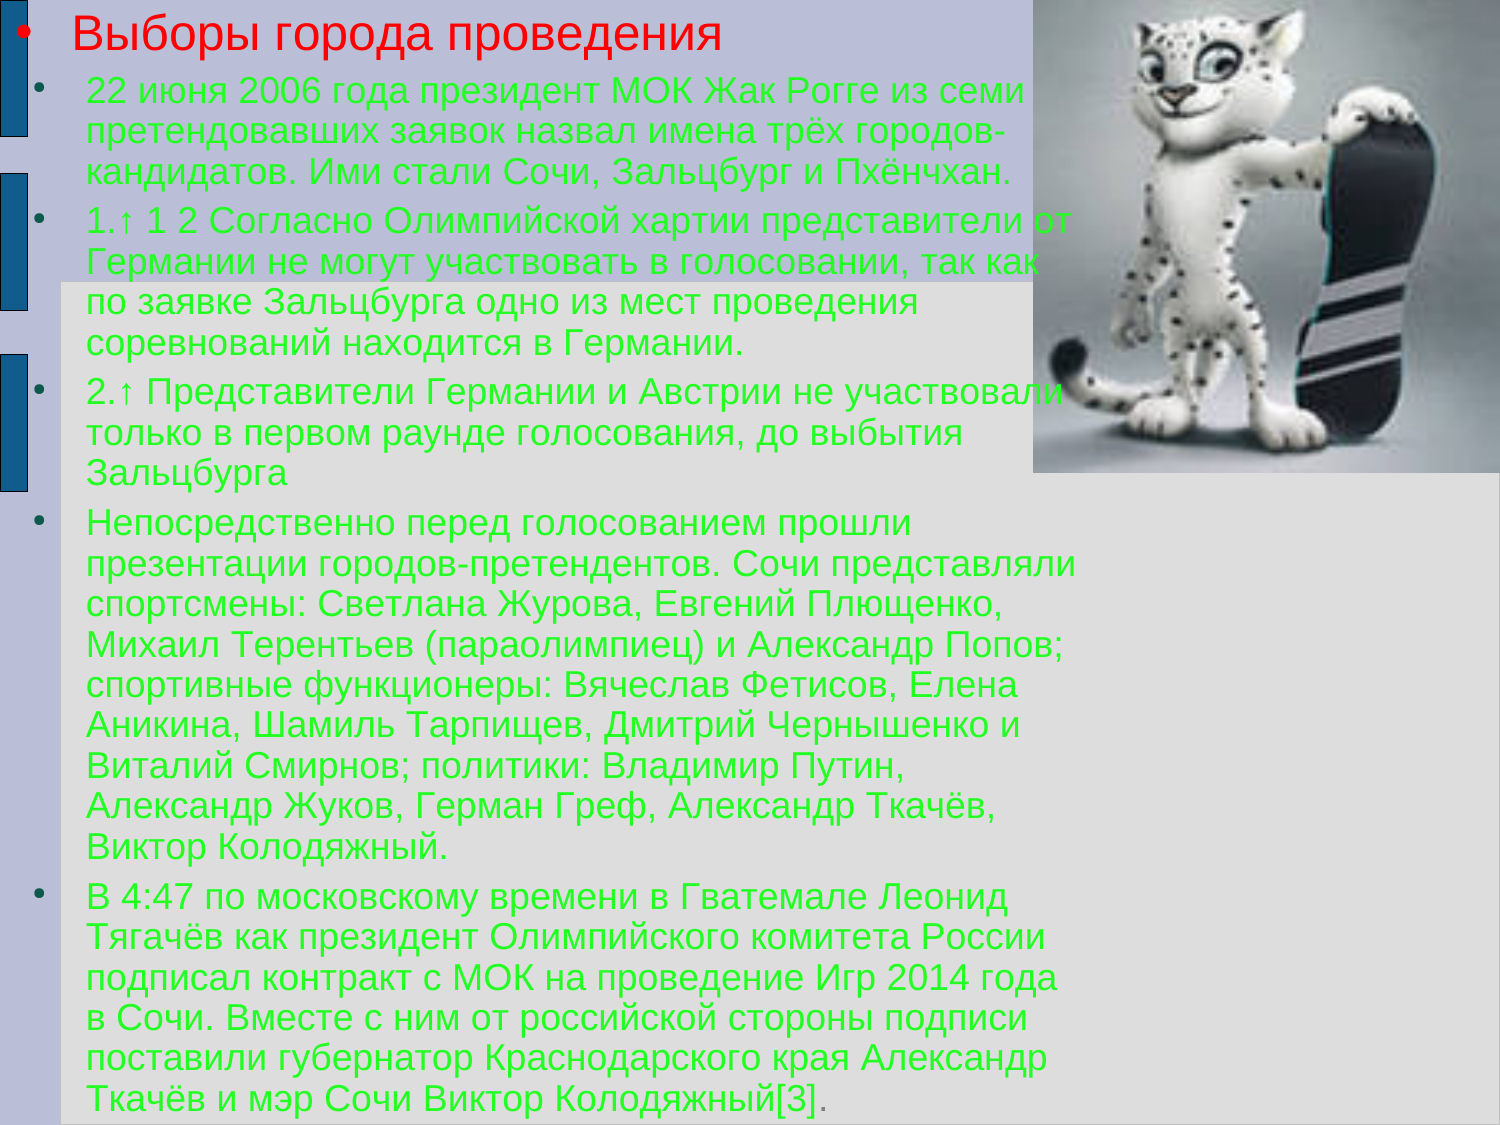

# Выборы города проведения
22 июня 2006 года президент МОК Жак Рогге из семи претендовавших заявок назвал имена трёх городов-кандидатов. Ими стали Сочи, Зальцбург и Пхёнчхан.
1.↑ 1 2 Согласно Олимпийской хартии представители от Германии не могут участвовать в голосовании, так как по заявке Зальцбурга одно из мест проведения соревнований находится в Германии.
2.↑ Представители Германии и Австрии не участвовали только в первом раунде голосования, до выбытия Зальцбурга
Непосредственно перед голосованием прошли презентации городов-претендентов. Сочи представляли спортсмены: Светлана Журова, Евгений Плющенко, Михаил Терентьев (параолимпиец) и Александр Попов; спортивные функционеры: Вячеслав Фетисов, Елена Аникина, Шамиль Тарпищев, Дмитрий Чернышенко и Виталий Смирнов; политики: Владимир Путин, Александр Жуков, Герман Греф, Александр Ткачёв, Виктор Колодяжный.
В 4:47 по московскому времени в Гватемале Леонид Тягачёв как президент Олимпийского комитета России подписал контракт с МОК на проведение Игр 2014 года в Сочи. Вместе с ним от российской стороны подписи поставили губернатор Краснодарского края Александр Ткачёв и мэр Сочи Виктор Колодяжный[3].